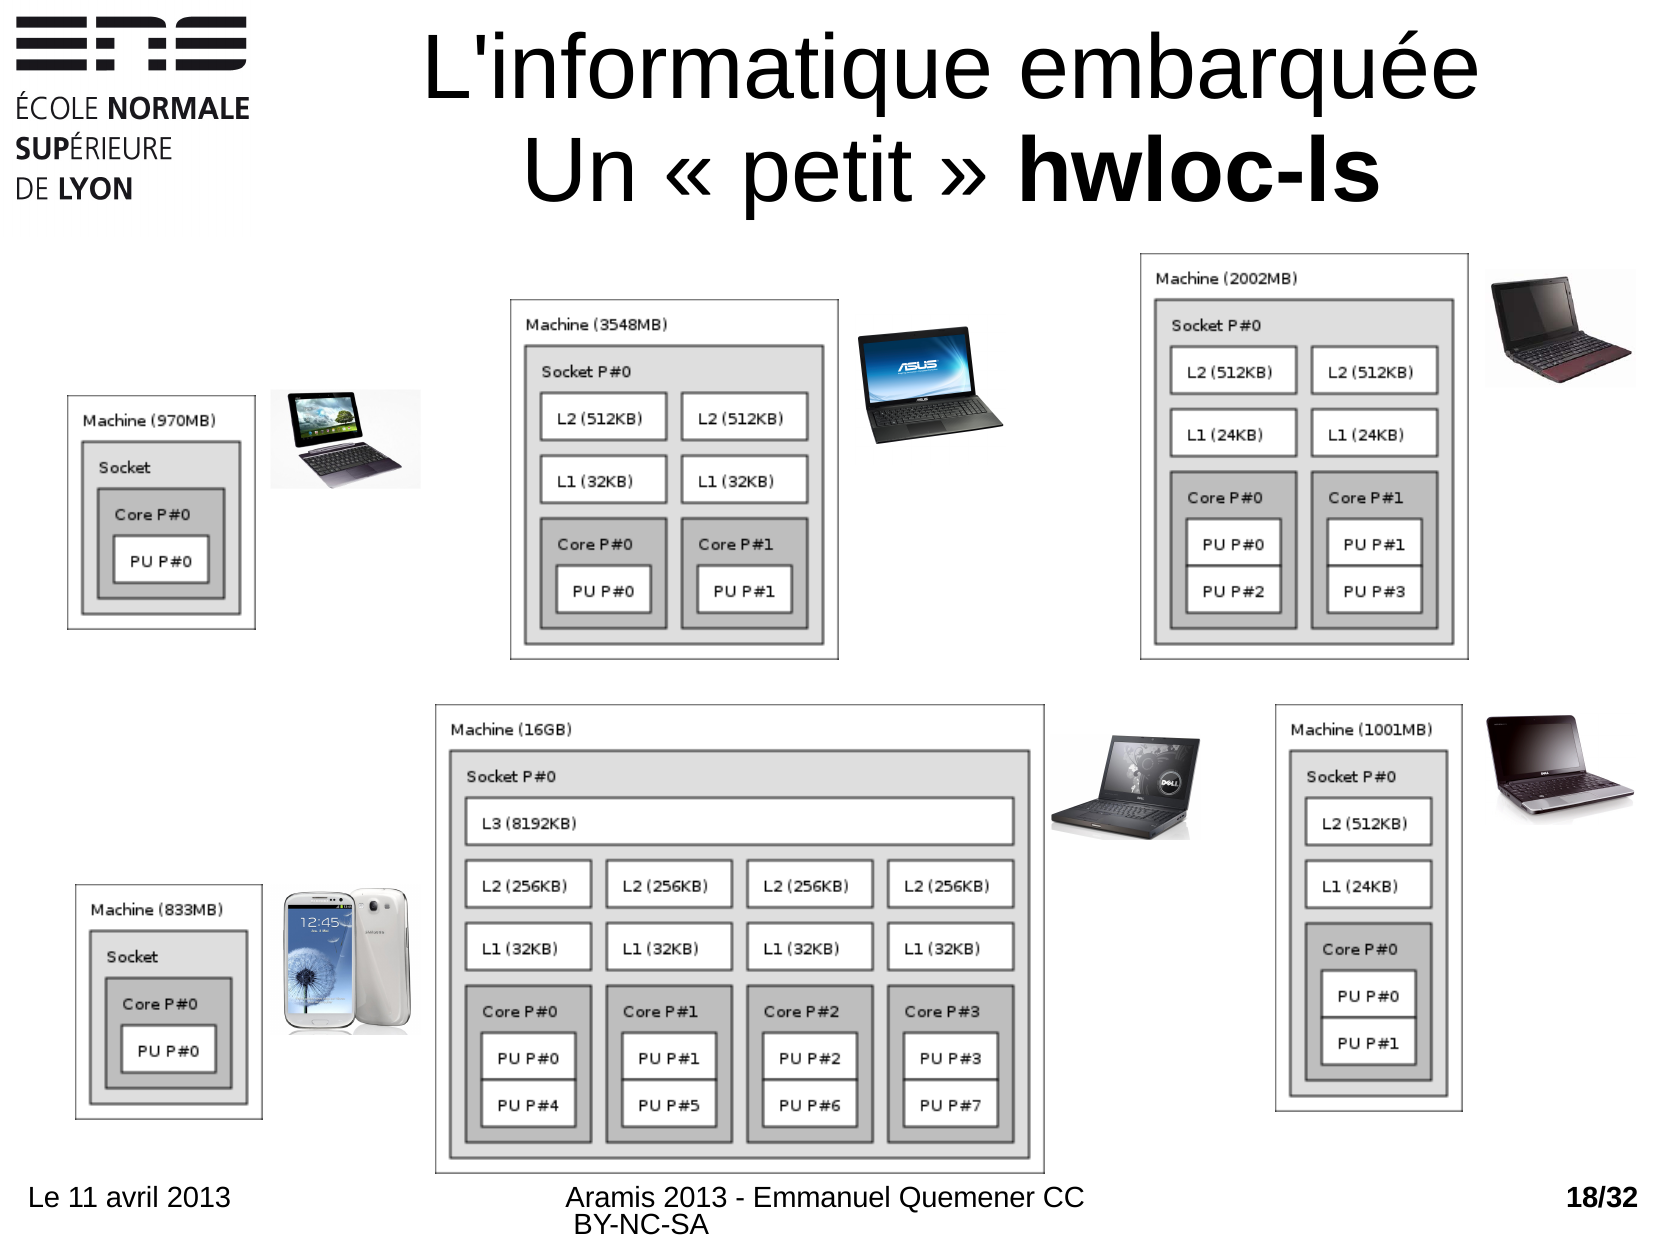

# L'informatique embarquée Un « petit » hwloc-ls
Le 11 avril 2013
Aramis 2013 - Emmanuel Quemener CC BY-NC-SA
18